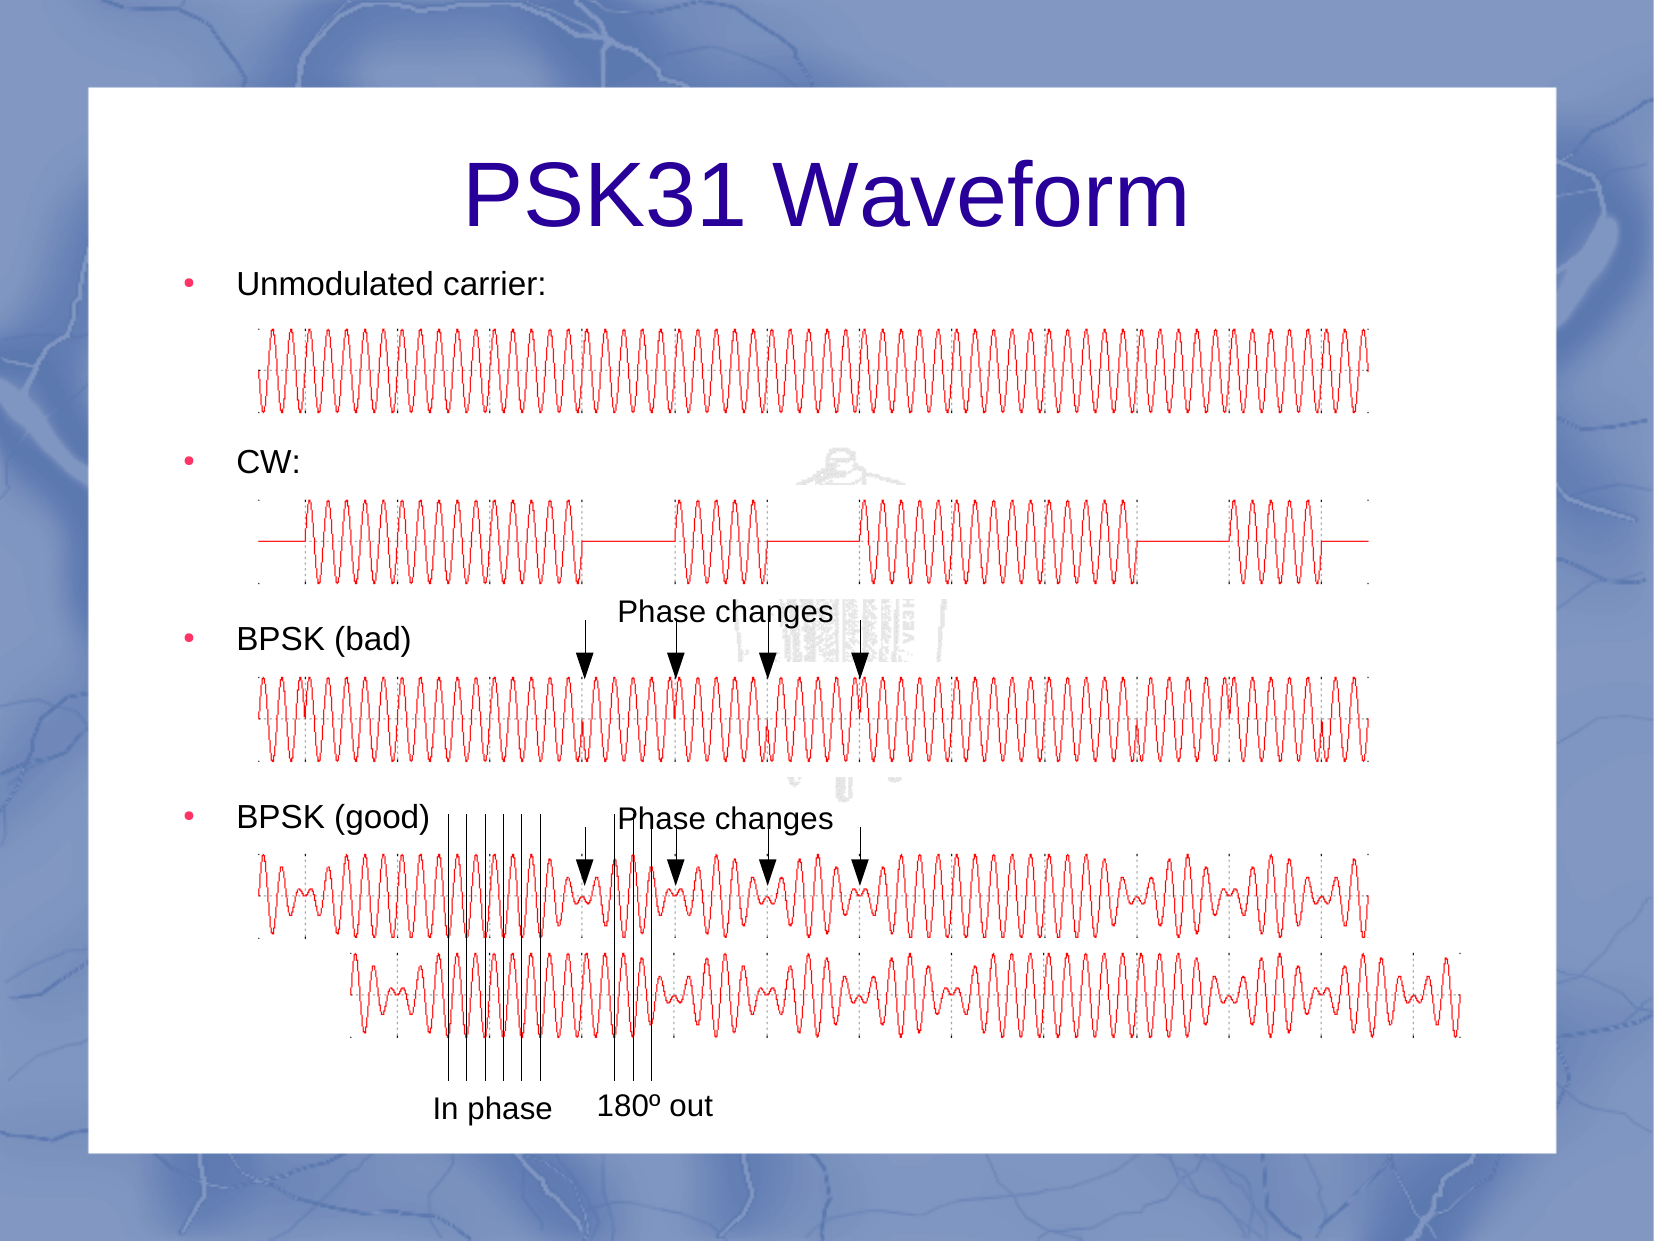

# PSK31 Waveform
Unmodulated carrier:
CW:
Phase changes
BPSK (bad)
Phase changes
BPSK (good)
180º out
In phase